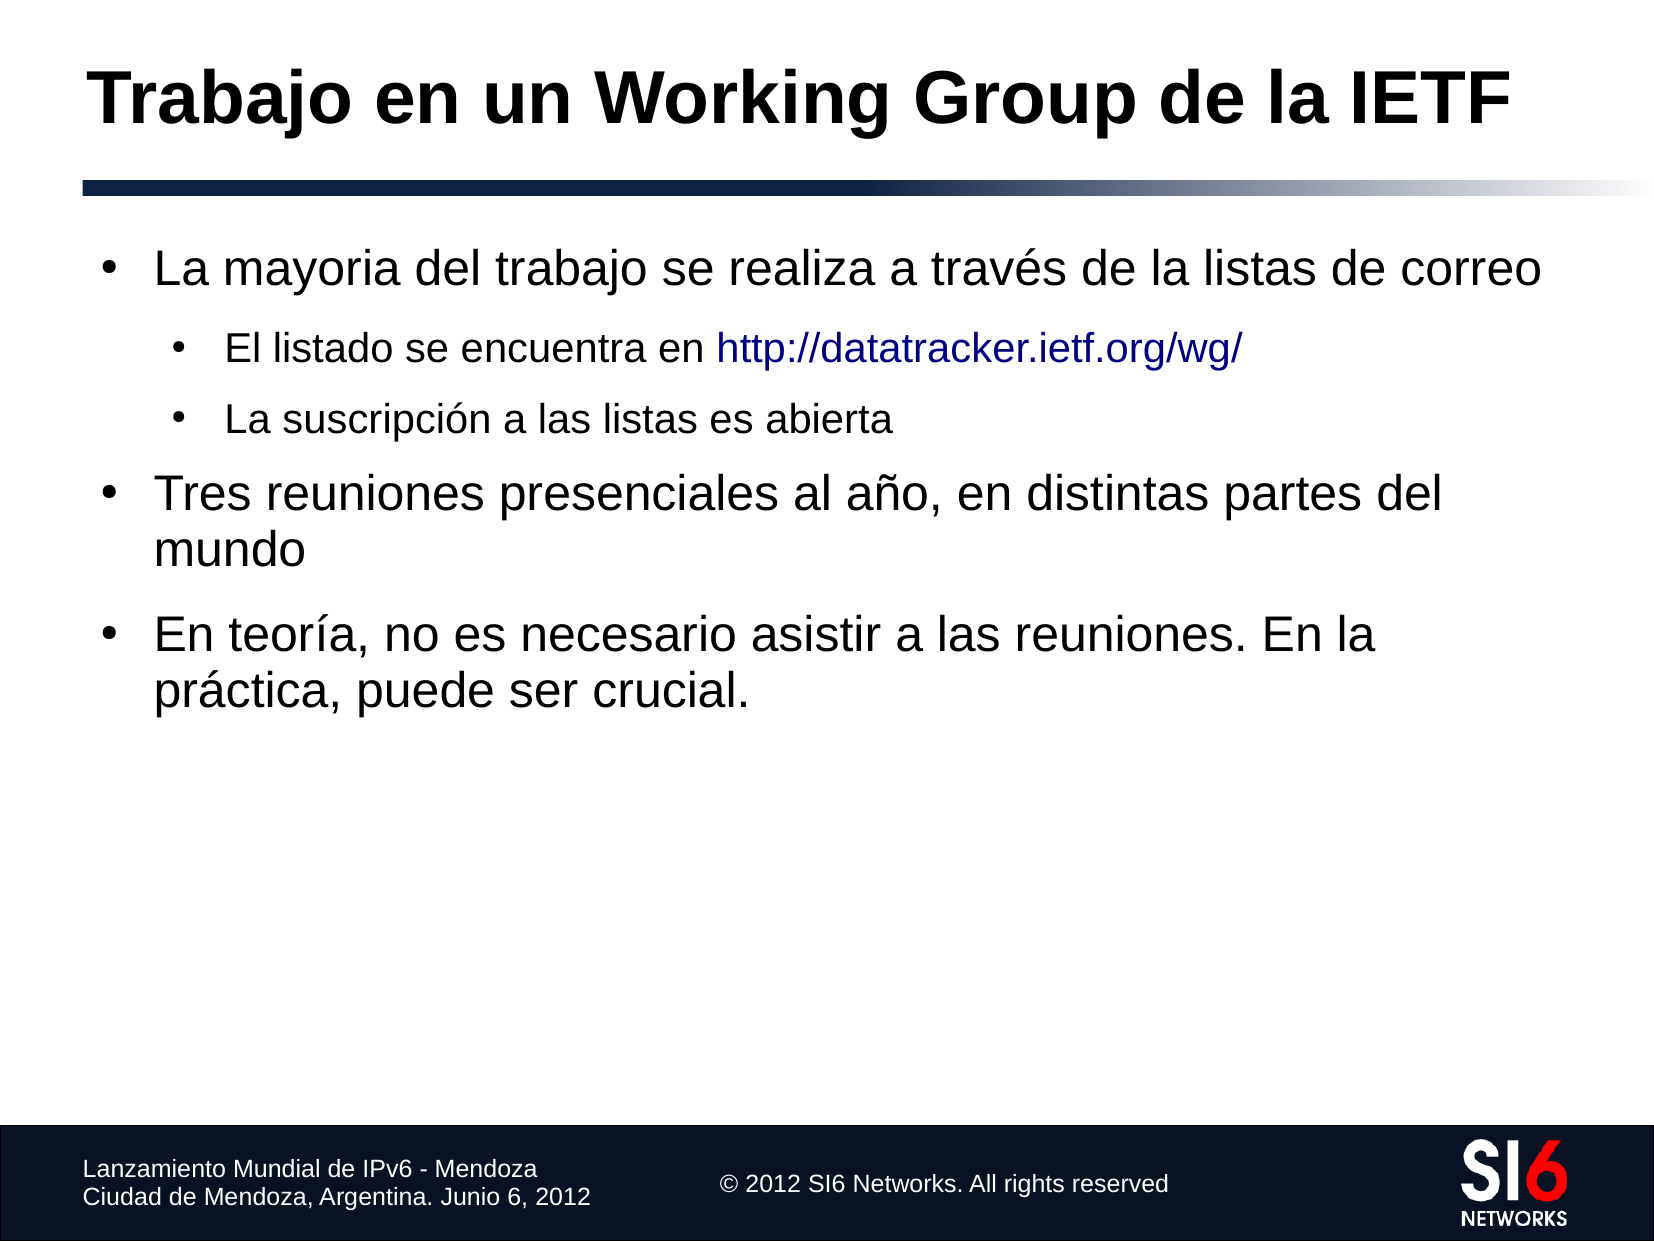

# Trabajo en un Working Group de la IETF
La mayoria del trabajo se realiza a través de la listas de correo
El listado se encuentra en http://datatracker.ietf.org/wg/
La suscripción a las listas es abierta
Tres reuniones presenciales al año, en distintas partes del mundo
En teoría, no es necesario asistir a las reuniones. En la práctica, puede ser crucial.